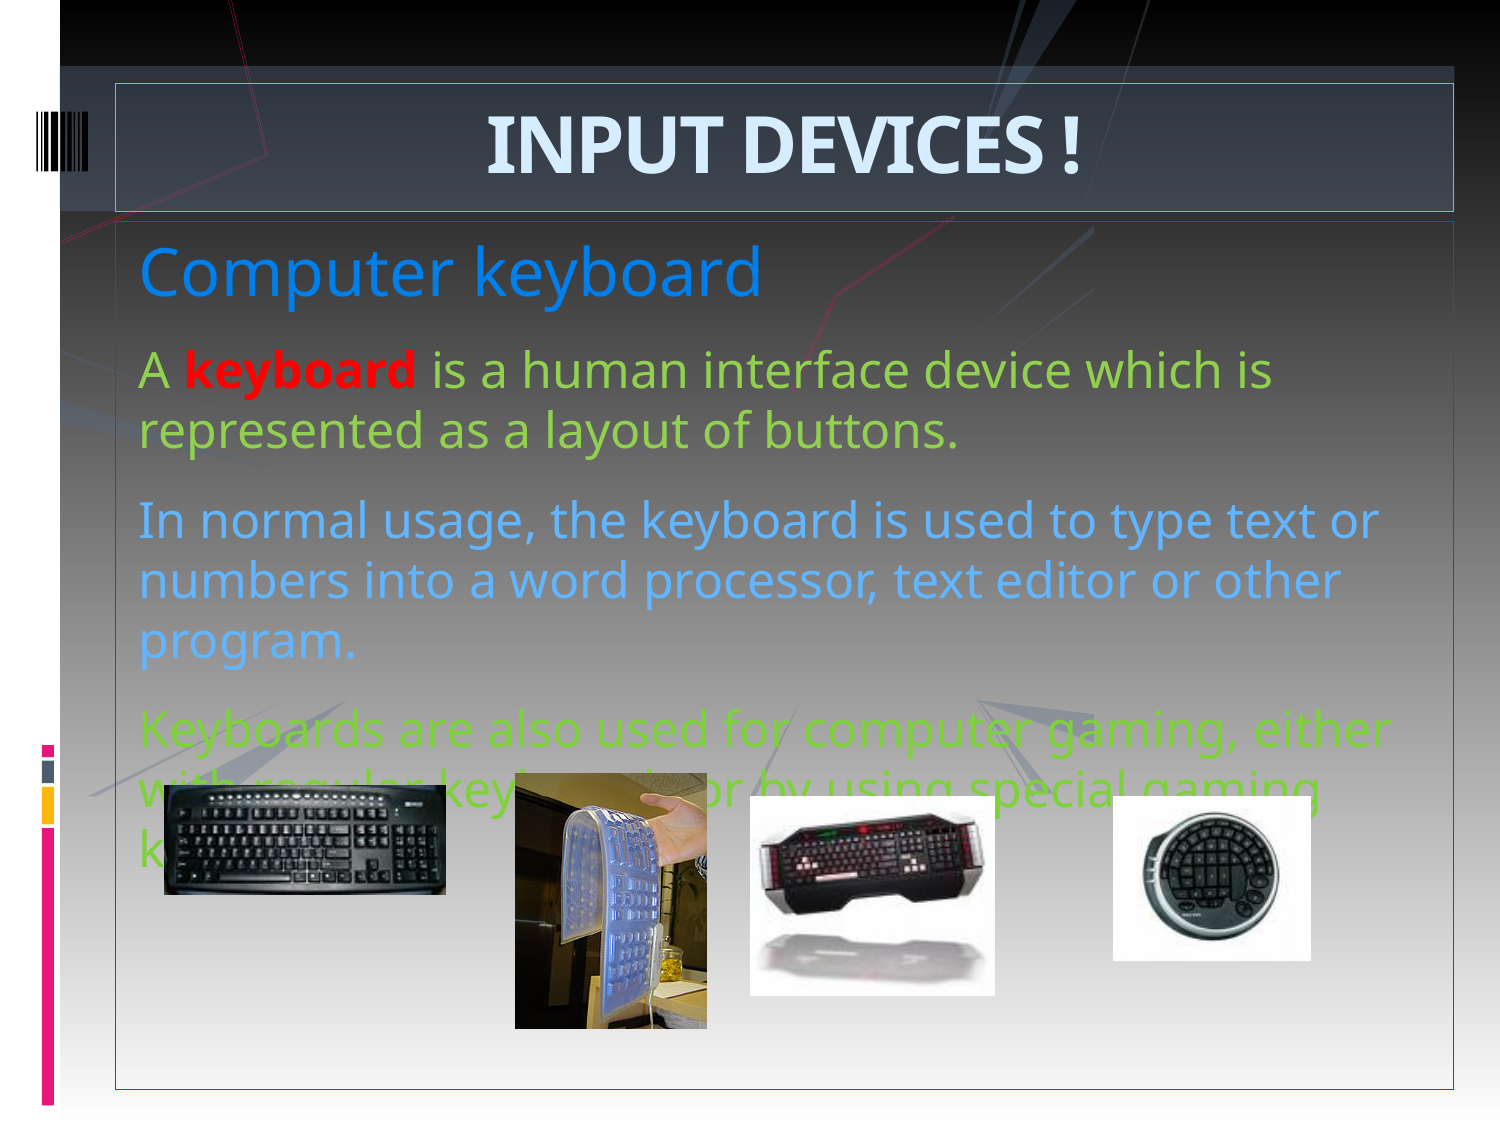

INPUT DEVICES !
# Computer keyboard
A keyboard is a human interface device which is represented as a layout of buttons.
In normal usage, the keyboard is used to type text or numbers into a word processor, text editor or other program.
Keyboards are also used for computer gaming, either with regular keyboards or by using special gaming keyboards